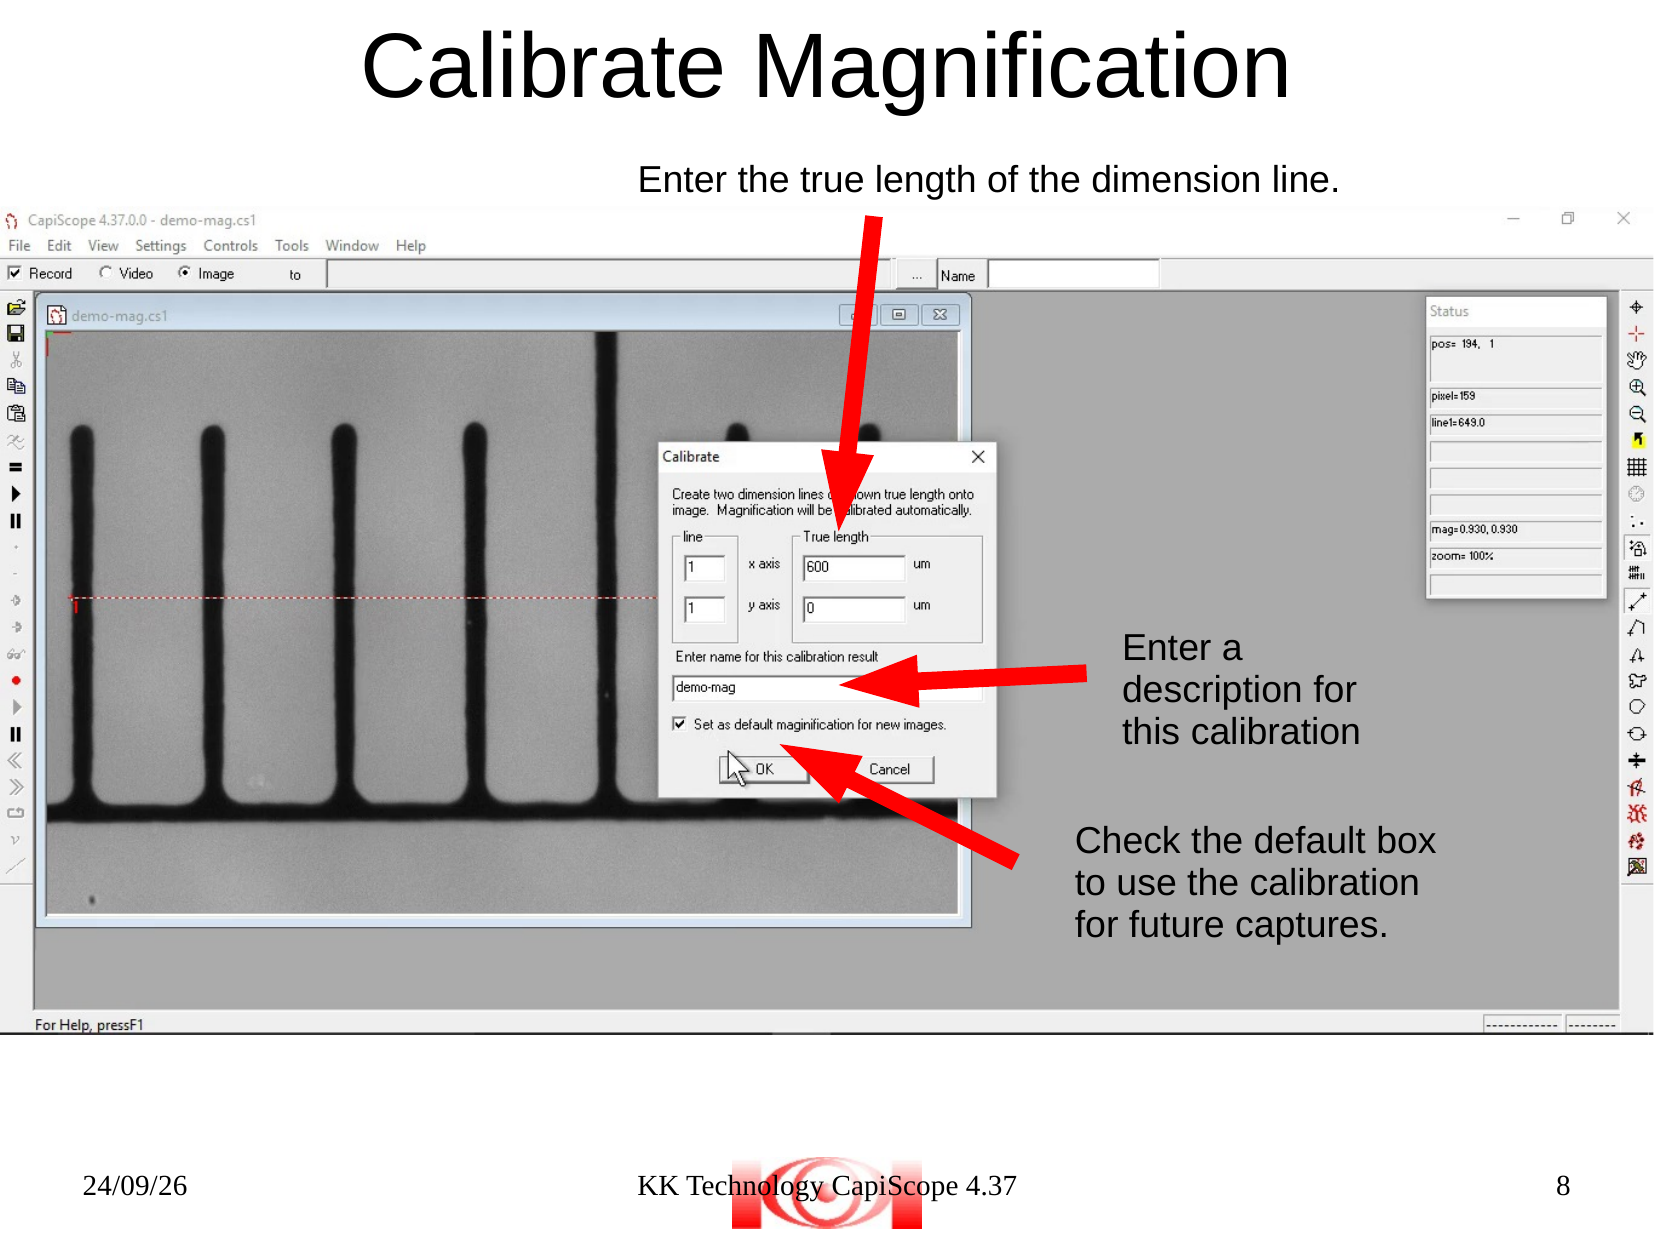

# Calibrate Magnification
Enter the true length of the dimension line.
Enter a description for this calibration
Check the default box to use the calibration for future captures.
KK Technology CapiScope 4.37
8